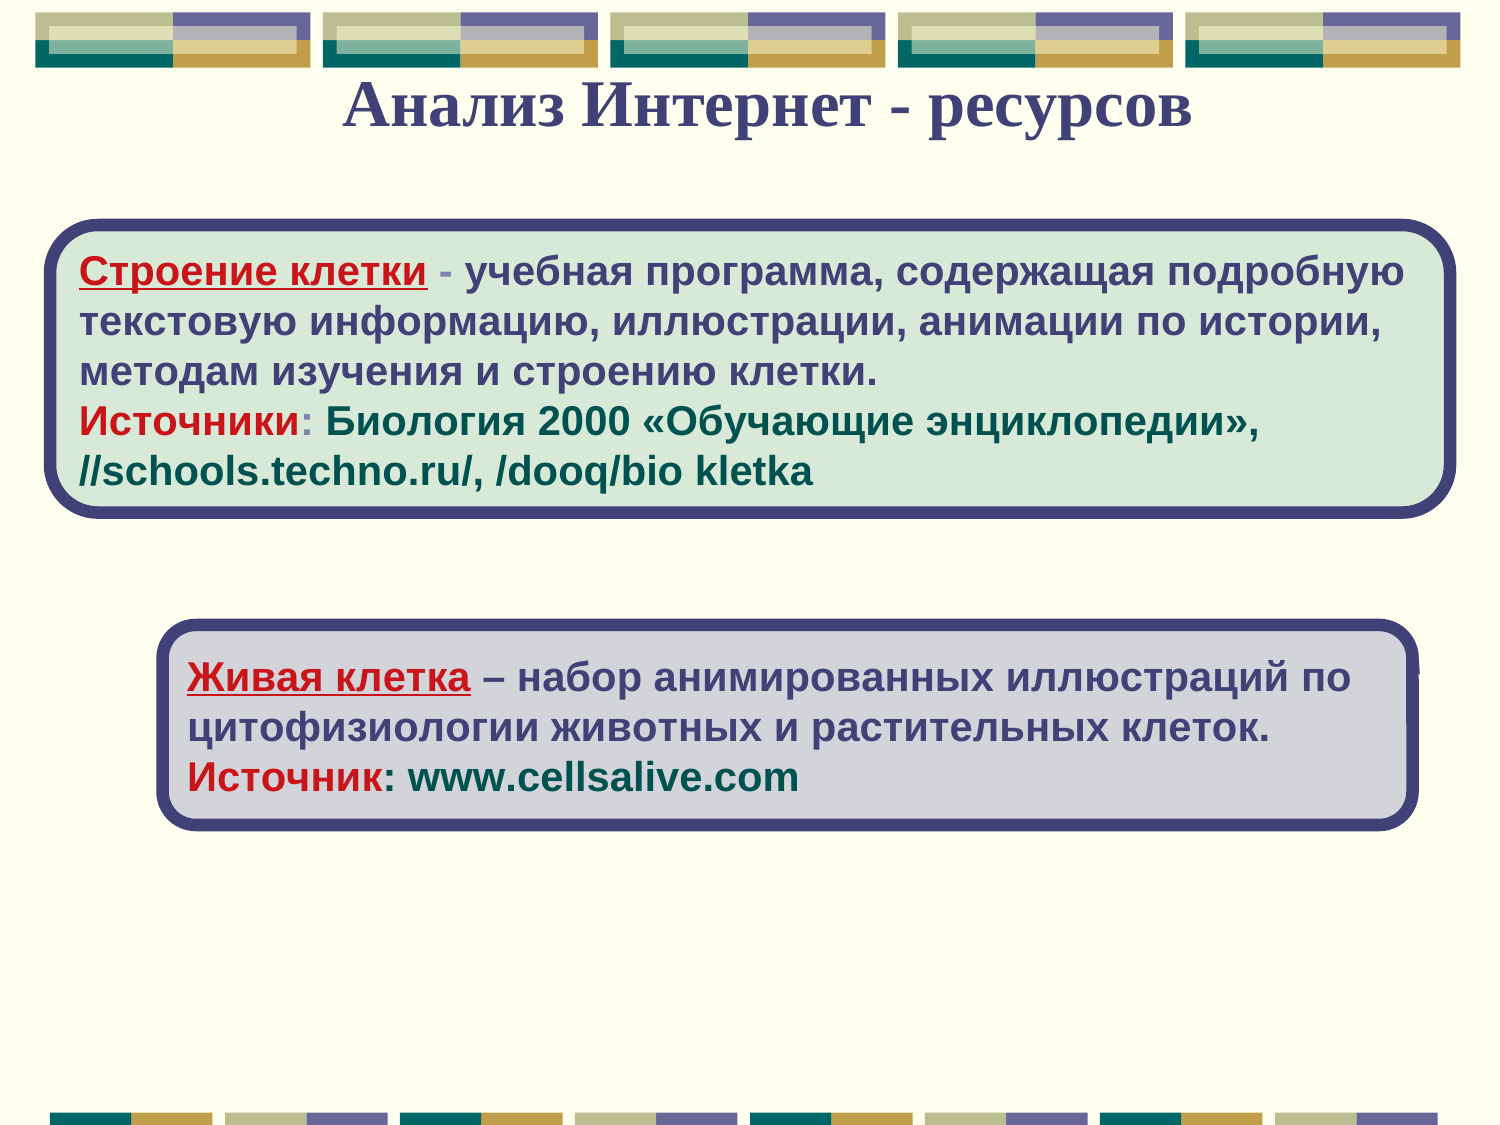

Анализ Интернет - ресурсов
Строение клетки - учебная программа, содержащая подробную
текстовую информацию, иллюстрации, анимации по истории,
методам изучения и строению клетки.
Источники: Биология 2000 «Обучающие энциклопедии»,
//schools.techno.ru/, /dooq/bio kletka
Живая клетка – набор анимированных иллюстраций по
цитофизиологии животных и растительных клеток.
Источник: www.cellsalive.com